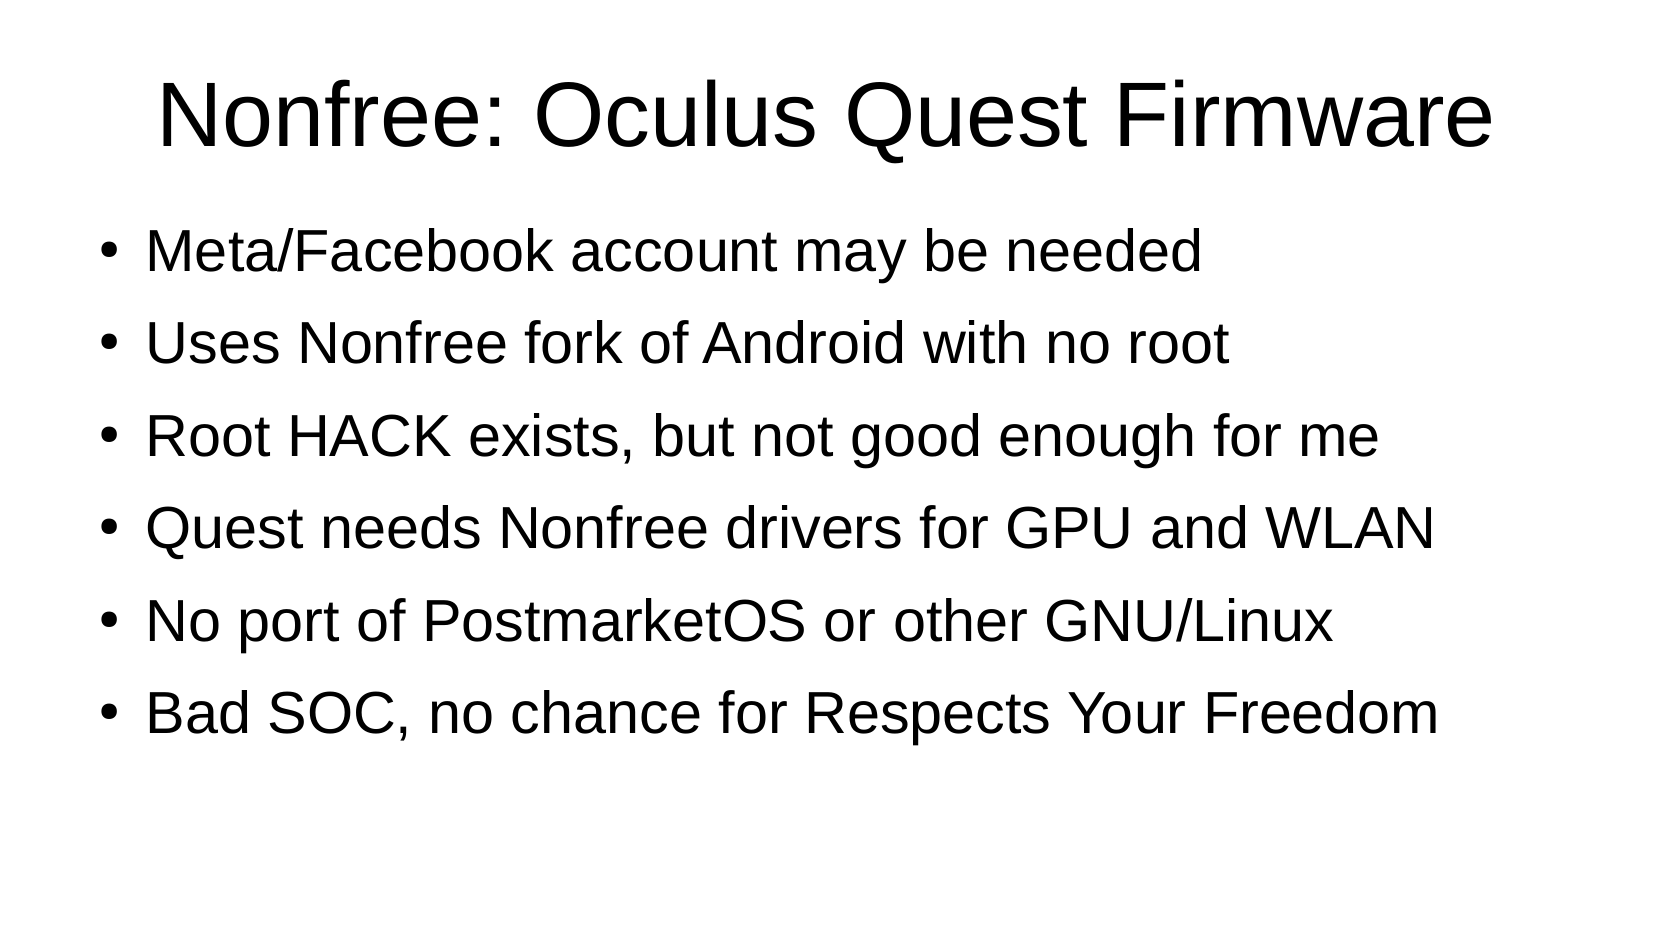

# Nonfree: Oculus Quest Firmware
Meta/Facebook account may be needed
Uses Nonfree fork of Android with no root
Root HACK exists, but not good enough for me
Quest needs Nonfree drivers for GPU and WLAN
No port of PostmarketOS or other GNU/Linux
Bad SOC, no chance for Respects Your Freedom